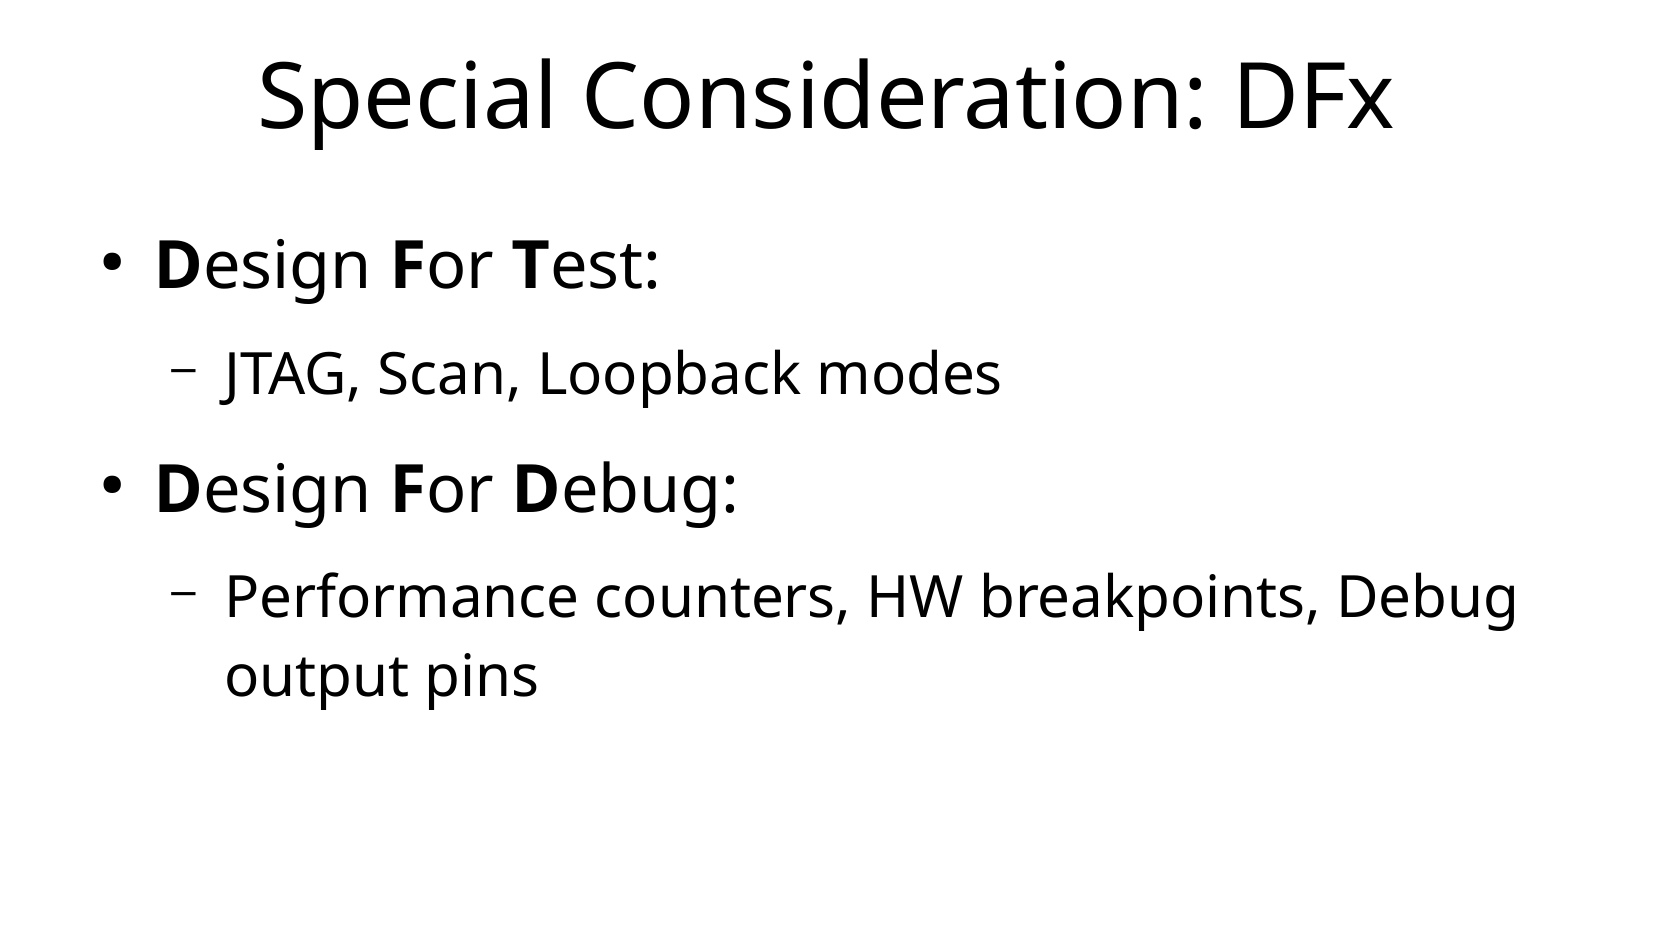

# Special Consideration: DFx
Design For Test:
JTAG, Scan, Loopback modes
Design For Debug:
Performance counters, HW breakpoints, Debug output pins